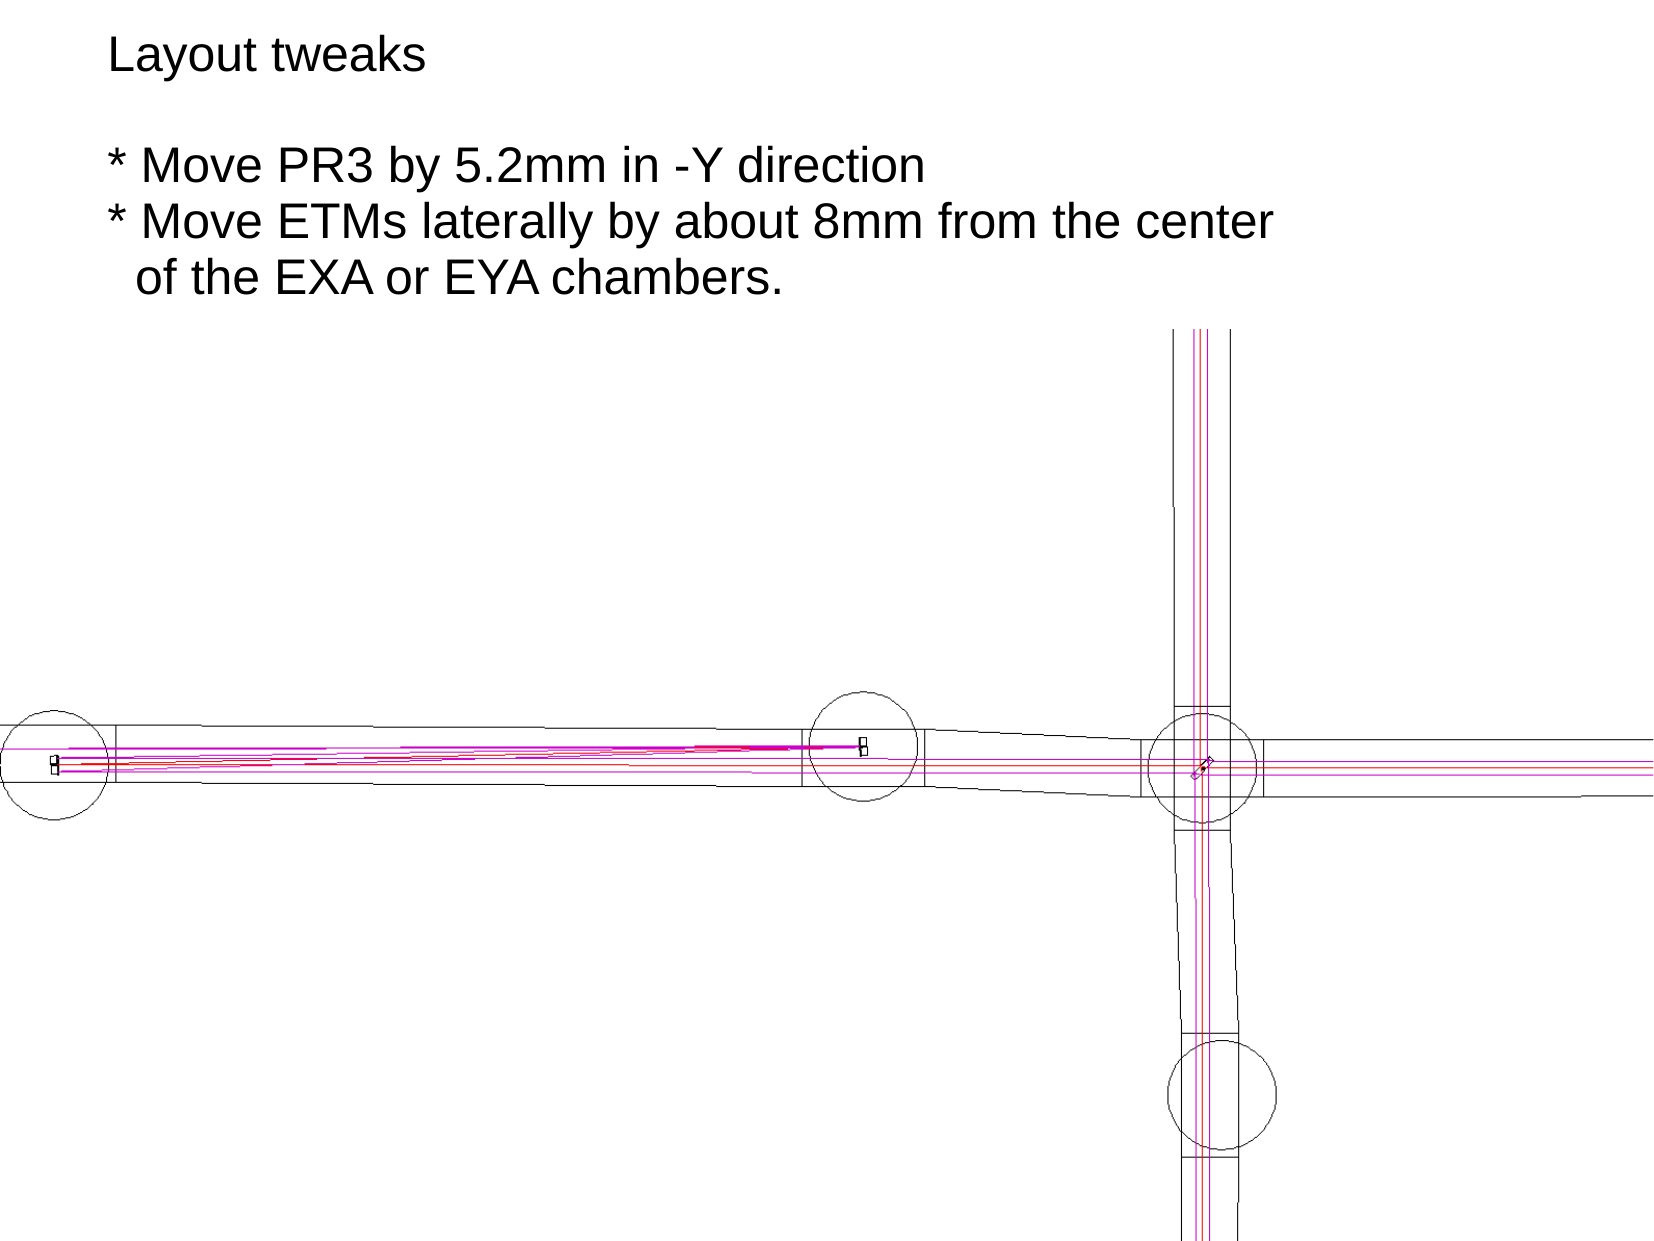

Layout tweaks
* Move PR3 by 5.2mm in -Y direction
* Move ETMs laterally by about 8mm from the center
 of the EXA or EYA chambers.